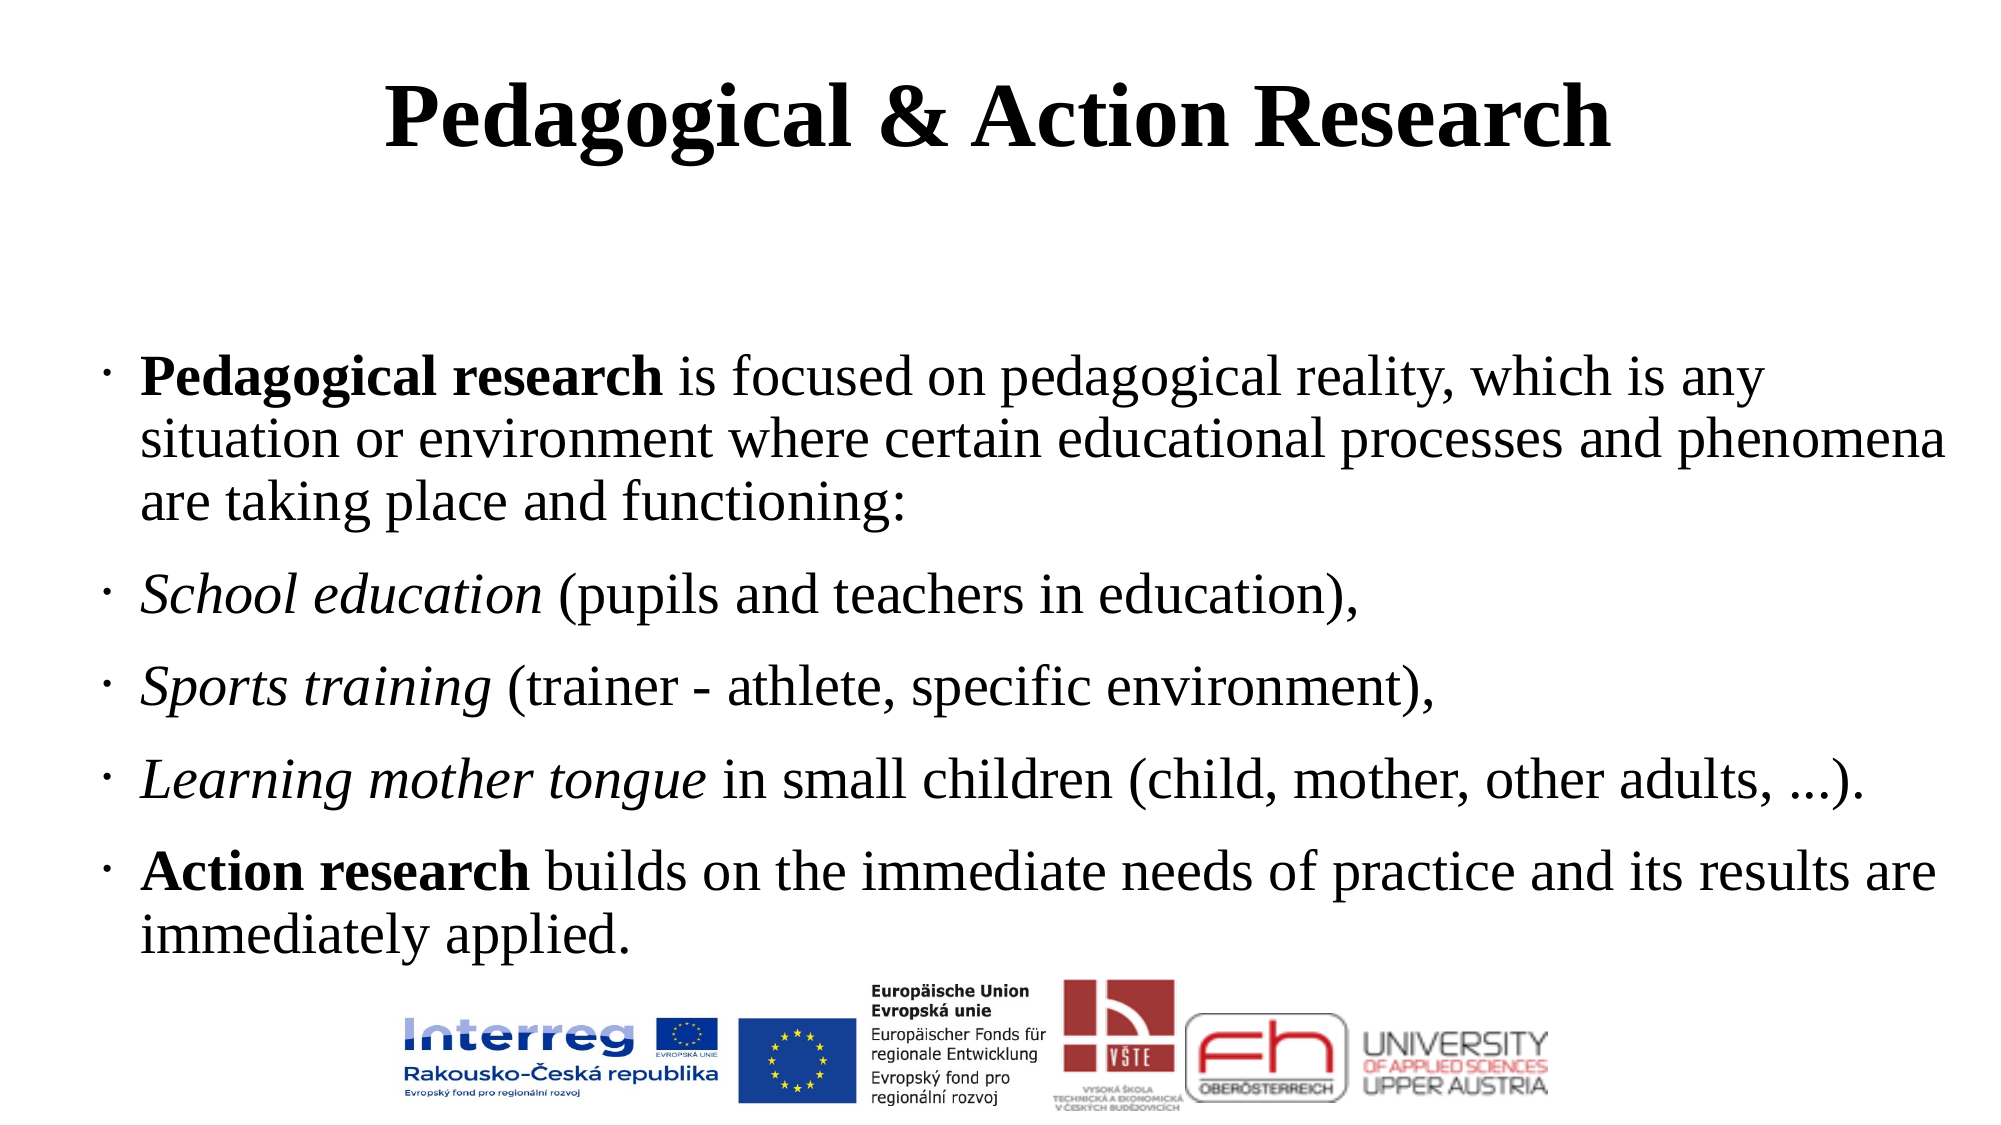

# Pedagogical & Action Research
Pedagogical research is focused on pedagogical reality, which is any situation or environment where certain educational processes and phenomena are taking place and functioning:
School education (pupils and teachers in education),
Sports training (trainer - athlete, specific environment),
Learning mother tongue in small children (child, mother, other adults, ...).
Action research builds on the immediate needs of practice and its results are immediately applied.